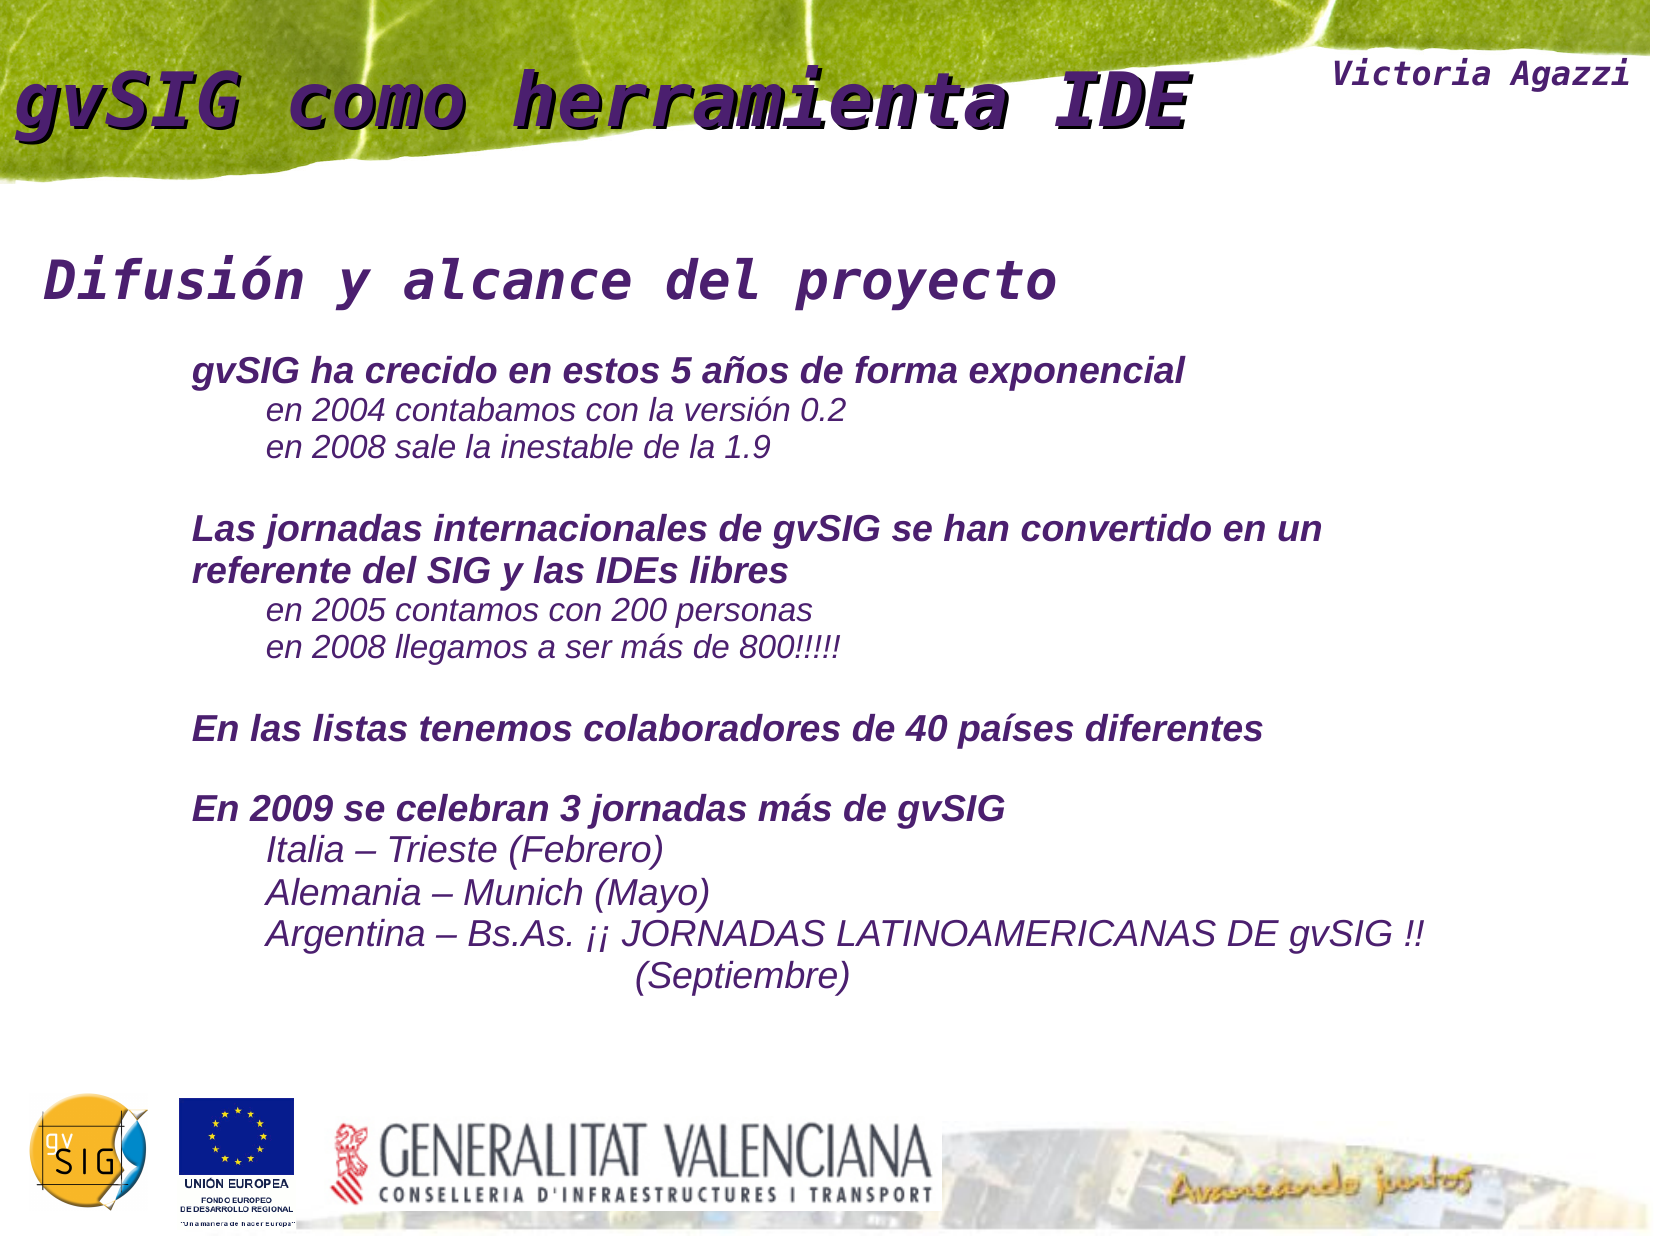

gvSIG como herramienta IDE
Victoria Agazzi
Difusión y alcance del proyecto
gvSIG ha crecido en estos 5 años de forma exponencial
	en 2004 contabamos con la versión 0.2
	en 2008 sale la inestable de la 1.9
Las jornadas internacionales de gvSIG se han convertido en un referente del SIG y las IDEs libres
	en 2005 contamos con 200 personas
	en 2008 llegamos a ser más de 800!!!!!
En las listas tenemos colaboradores de 40 países diferentes
En 2009 se celebran 3 jornadas más de gvSIG
	Italia – Trieste (Febrero)
	Alemania – Munich (Mayo)
	Argentina – Bs.As. ¡¡ JORNADAS LATINOAMERICANAS DE gvSIG !!
						(Septiembre)